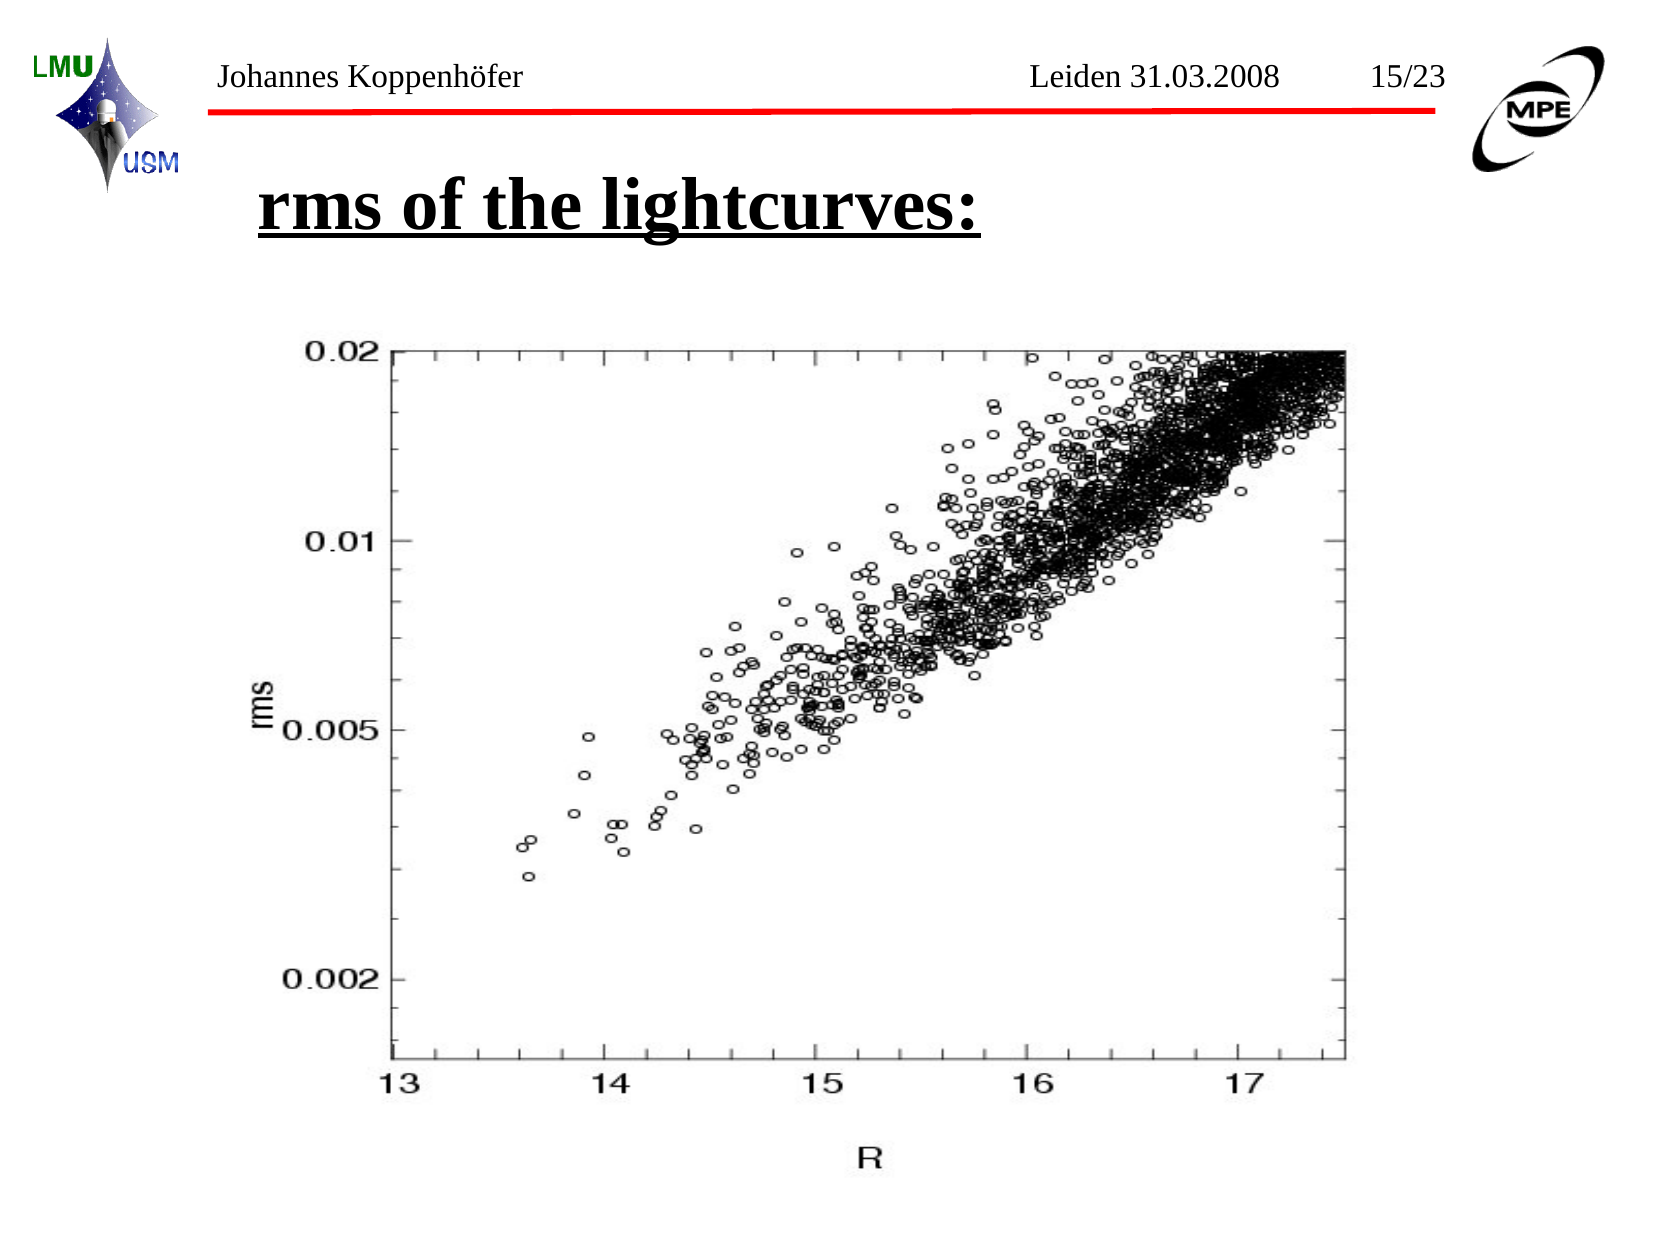

15/23
Johannes Koppenhöfer
Leiden 31.03.2008
rms of the lightcurves: